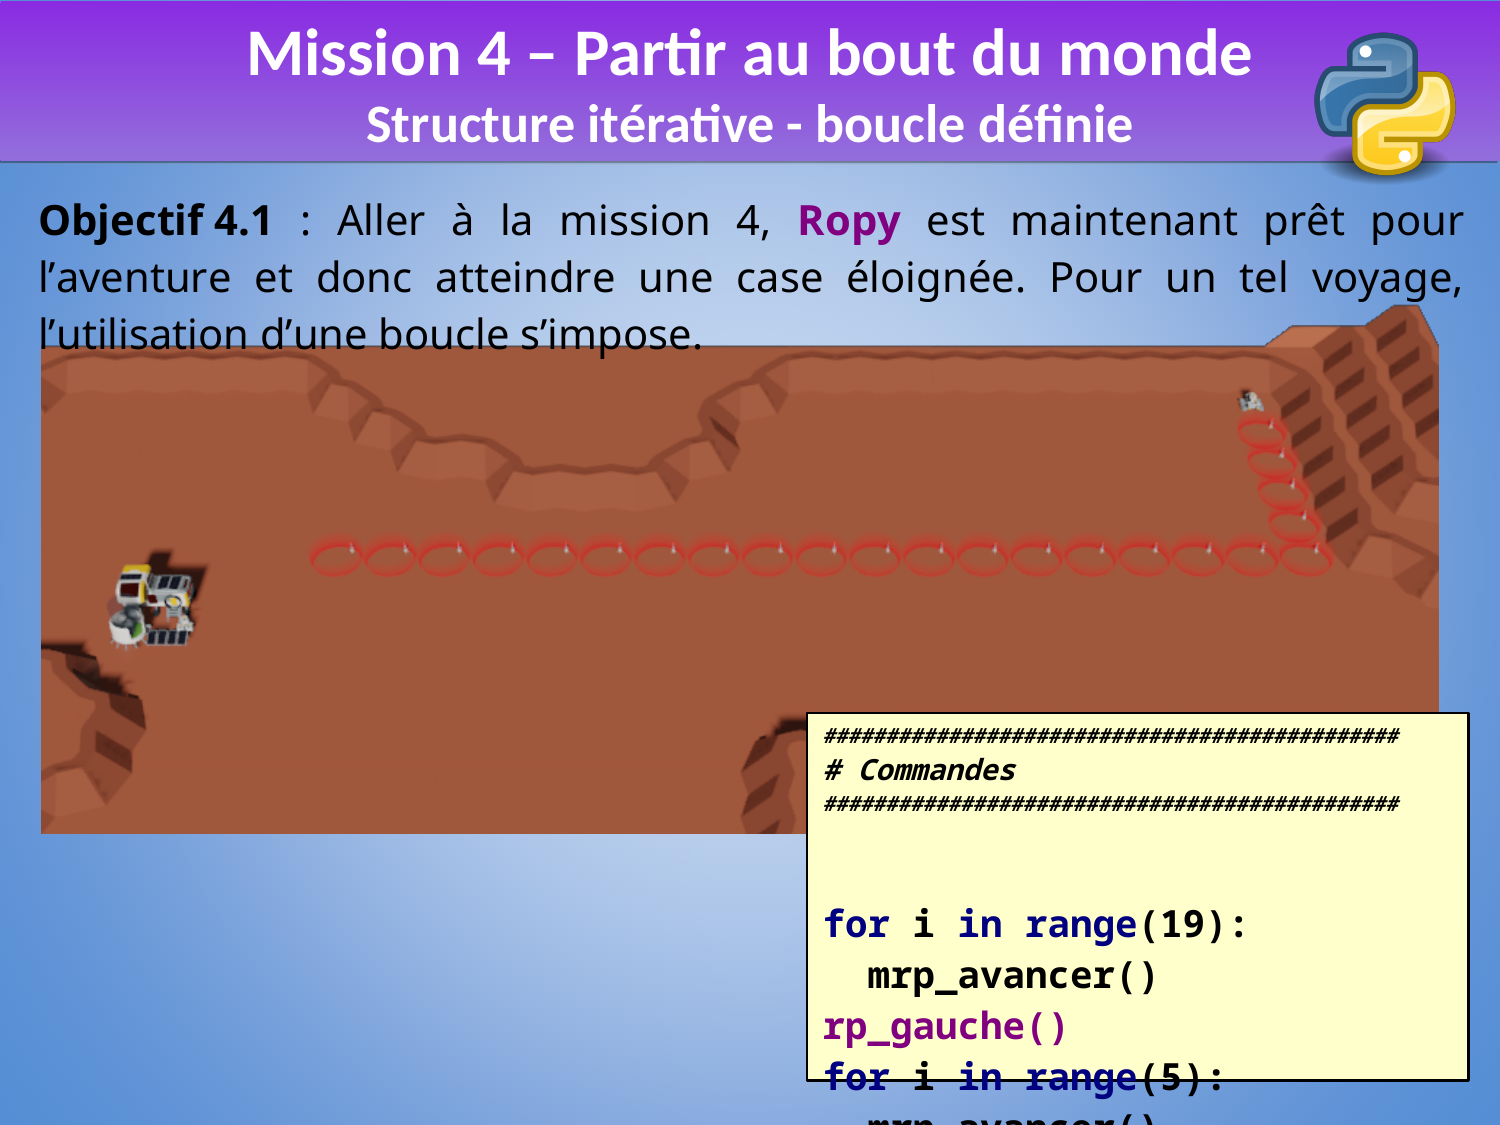

Mission 4 – Partir au bout du monde
Structure itérative - boucle définie
Objectif 4.1 : Aller à la mission 4, Ropy est maintenant prêt pour l’aventure et donc atteindre une case éloignée. Pour un tel voyage, l’utilisation d’une boucle s’impose.
##############################################
# Commandes
##############################################
for i in range(19):
 mrp_avancer()
rp_gauche()
for i in range(5):
 mrp_avancer()